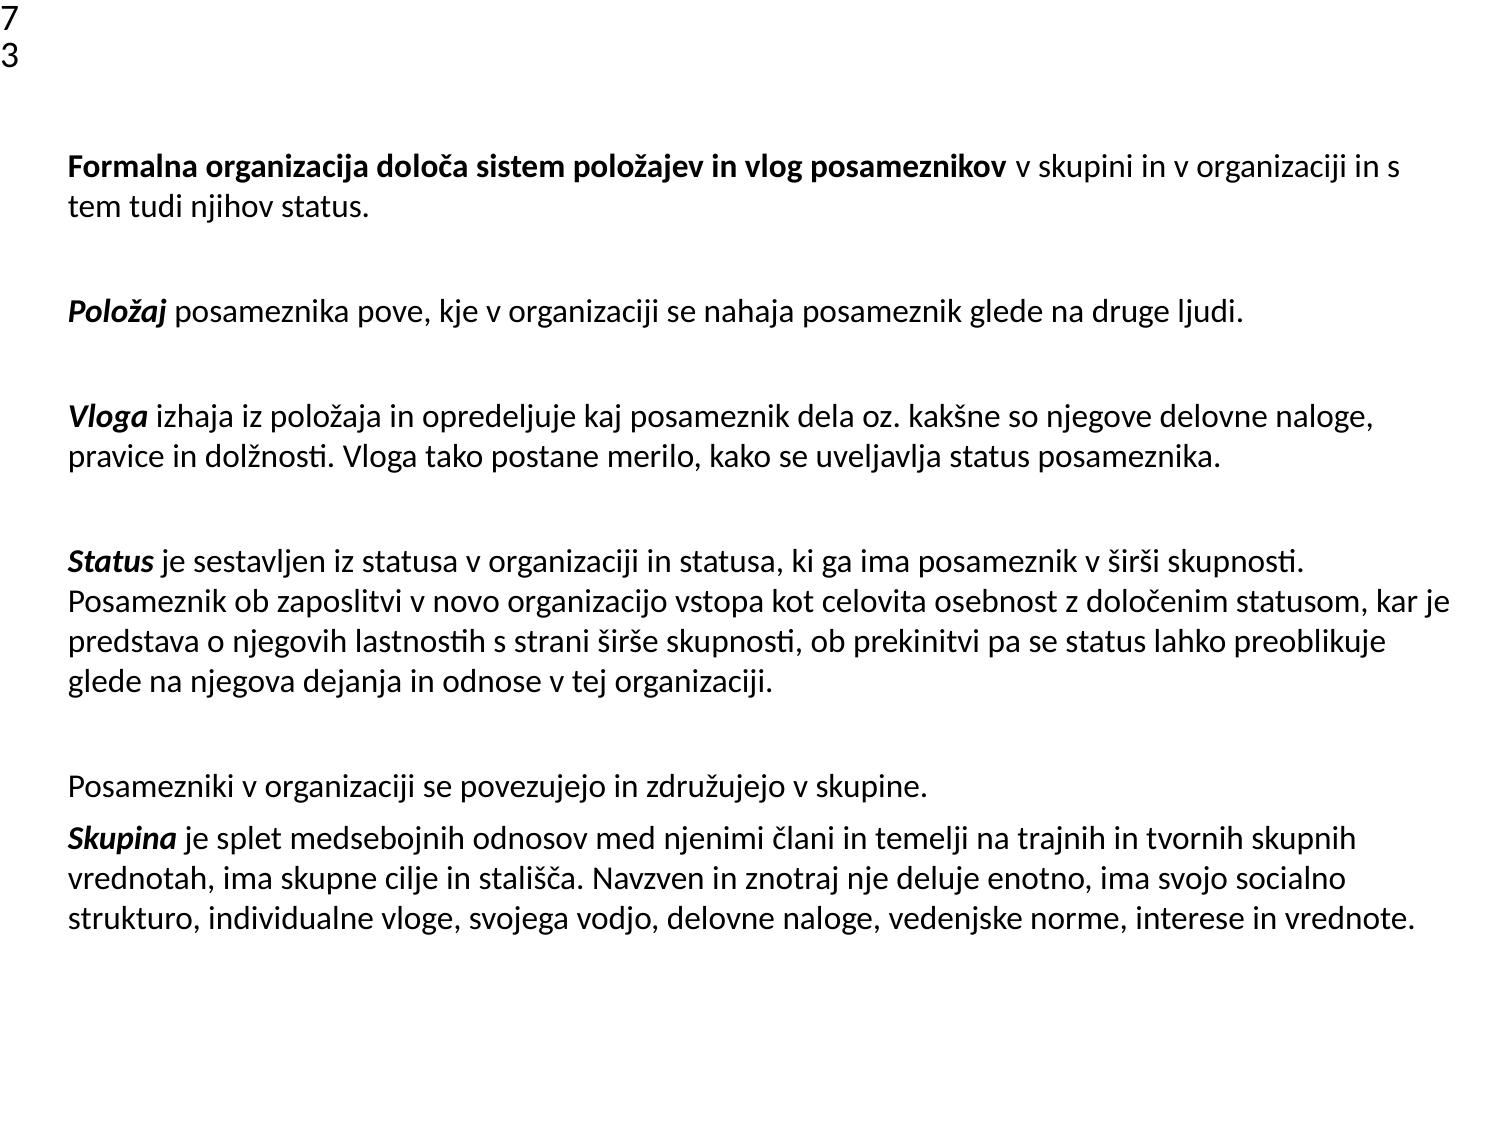

Formalna organizacija določa sistem položajev in vlog posameznikov v skupini in v organizaciji in s tem tudi njihov status.
Položaj posameznika pove, kje v organizaciji se nahaja posameznik glede na druge ljudi.
Vloga izhaja iz položaja in opredeljuje kaj posameznik dela oz. kakšne so njegove delovne naloge, pravice in dolžnosti. Vloga tako postane merilo, kako se uveljavlja status posameznika.
Status je sestavljen iz statusa v organizaciji in statusa, ki ga ima posameznik v širši skupnosti. Posameznik ob zaposlitvi v novo organizacijo vstopa kot celovita osebnost z določenim statusom, kar je predstava o njegovih lastnostih s strani širše skupnosti, ob prekinitvi pa se status lahko preoblikuje glede na njegova dejanja in odnose v tej organizaciji.
Posamezniki v organizaciji se povezujejo in združujejo v skupine.
Skupina je splet medsebojnih odnosov med njenimi člani in temelji na trajnih in tvornih skupnih vrednotah, ima skupne cilje in stališča. Navzven in znotraj nje deluje enotno, ima svojo socialno strukturo, individualne vloge, svojega vodjo, delovne naloge, vedenjske norme, interese in vrednote.